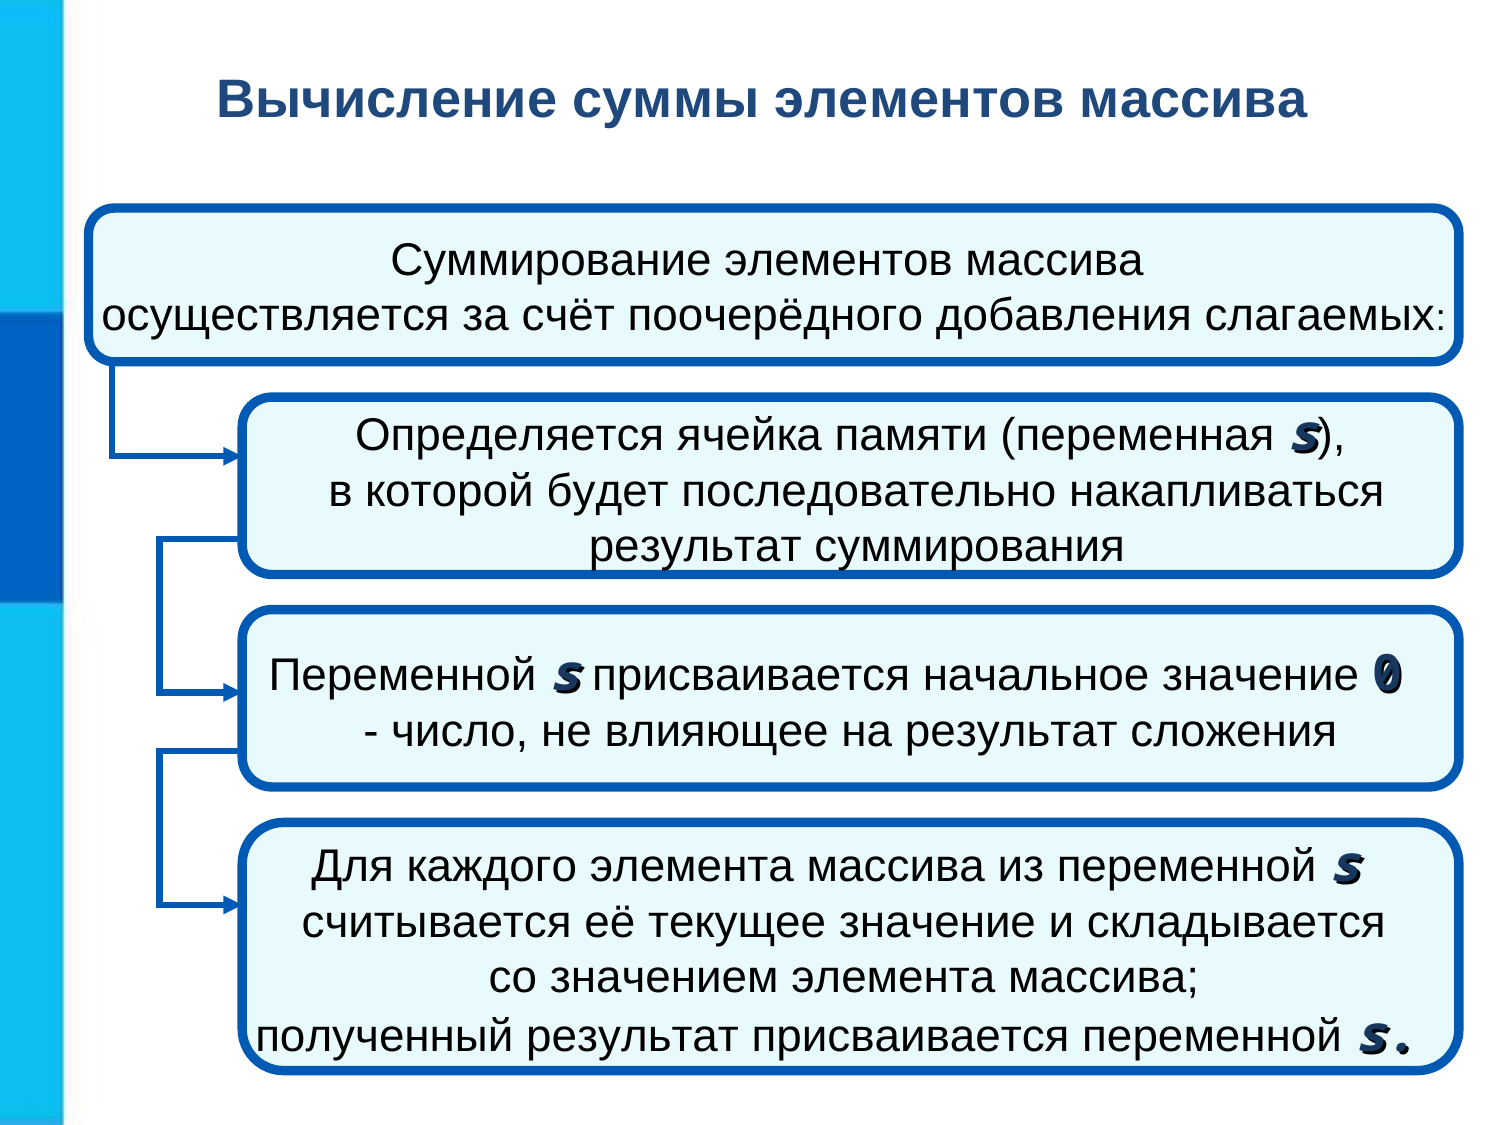

Вычисление суммы элементов массива
Суммирование элементов массива
осуществляется за счёт поочерёдного добавления слагаемых:
Определяется ячейка памяти (переменная s),
 в которой будет последовательно накапливаться
 результат суммирования
Переменной s присваивается начальное значение 0
- число, не влияющее на результат сложения
Для каждого элемента массива из переменной s
считывается её текущее значение и складывается
со значением элемента массива;
полученный результат присваивается переменной s.